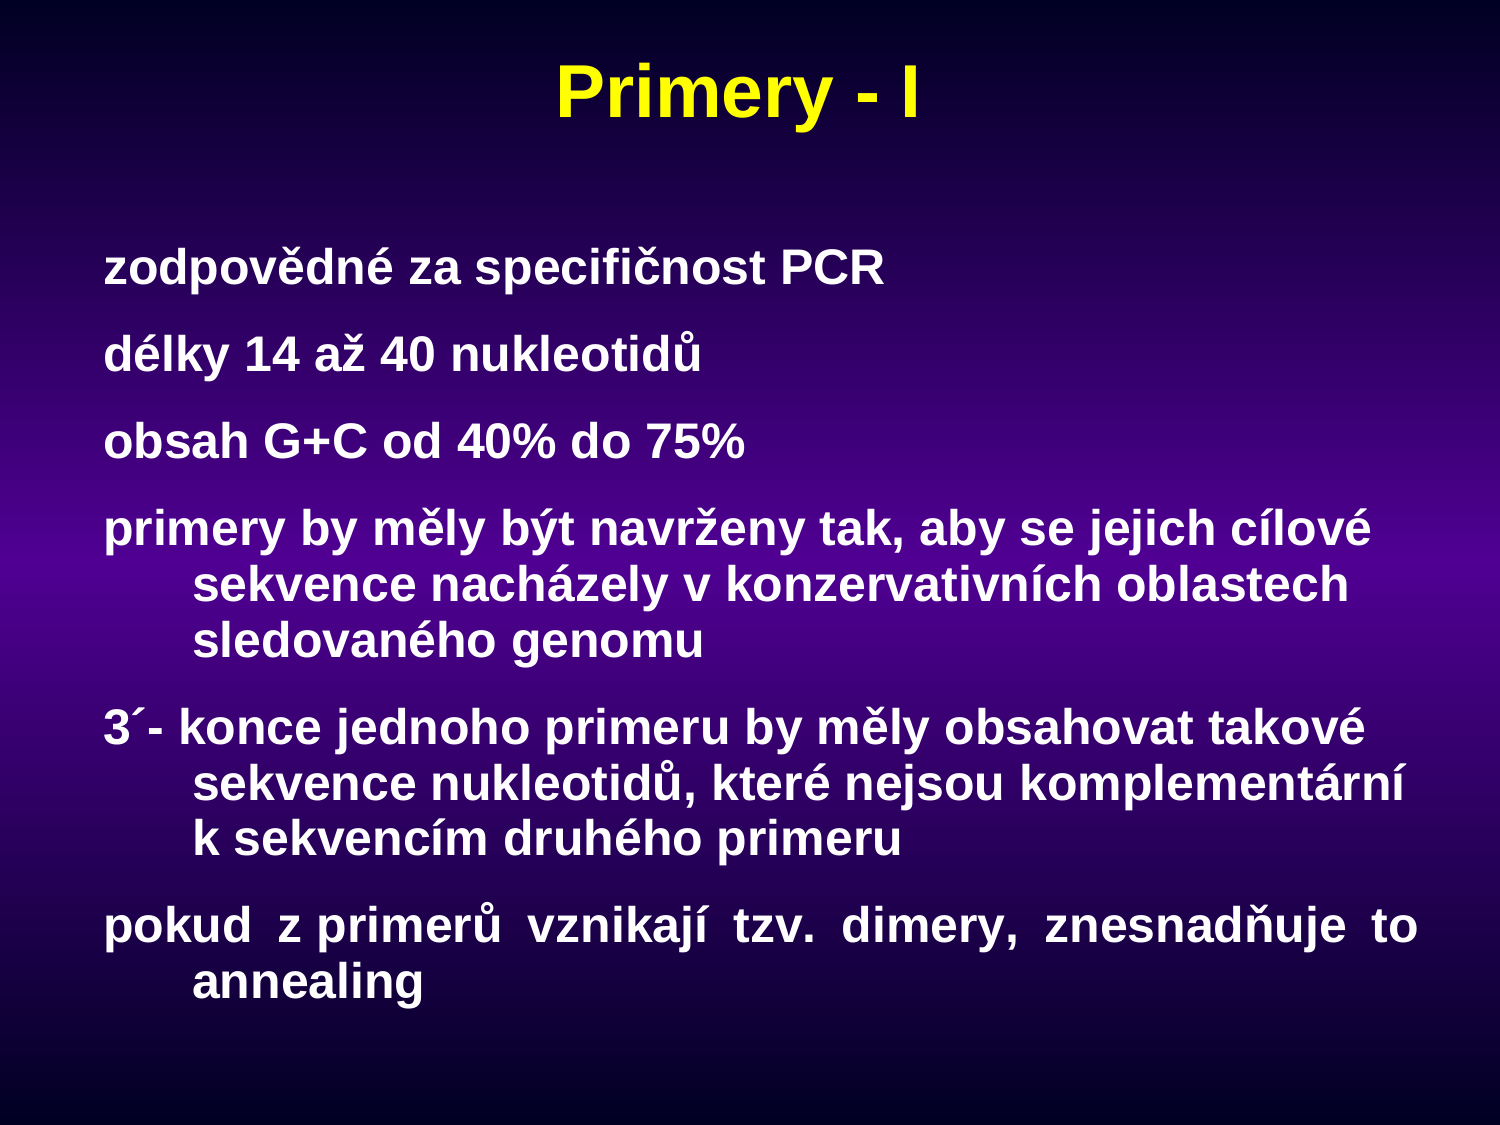

# Primery - I
zodpovědné za specifičnost PCR
délky 14 až 40 nukleotidů
obsah G+C od 40% do 75%
primery by měly být navrženy tak, aby se jejich cílové sekvence nacházely v konzervativních oblastech sledovaného genomu
3´- konce jednoho primeru by měly obsahovat takové sekvence nukleotidů, které nejsou komplementární k sekvencím druhého primeru
pokud z primerů vznikají tzv. dimery, znesnadňuje to annealing